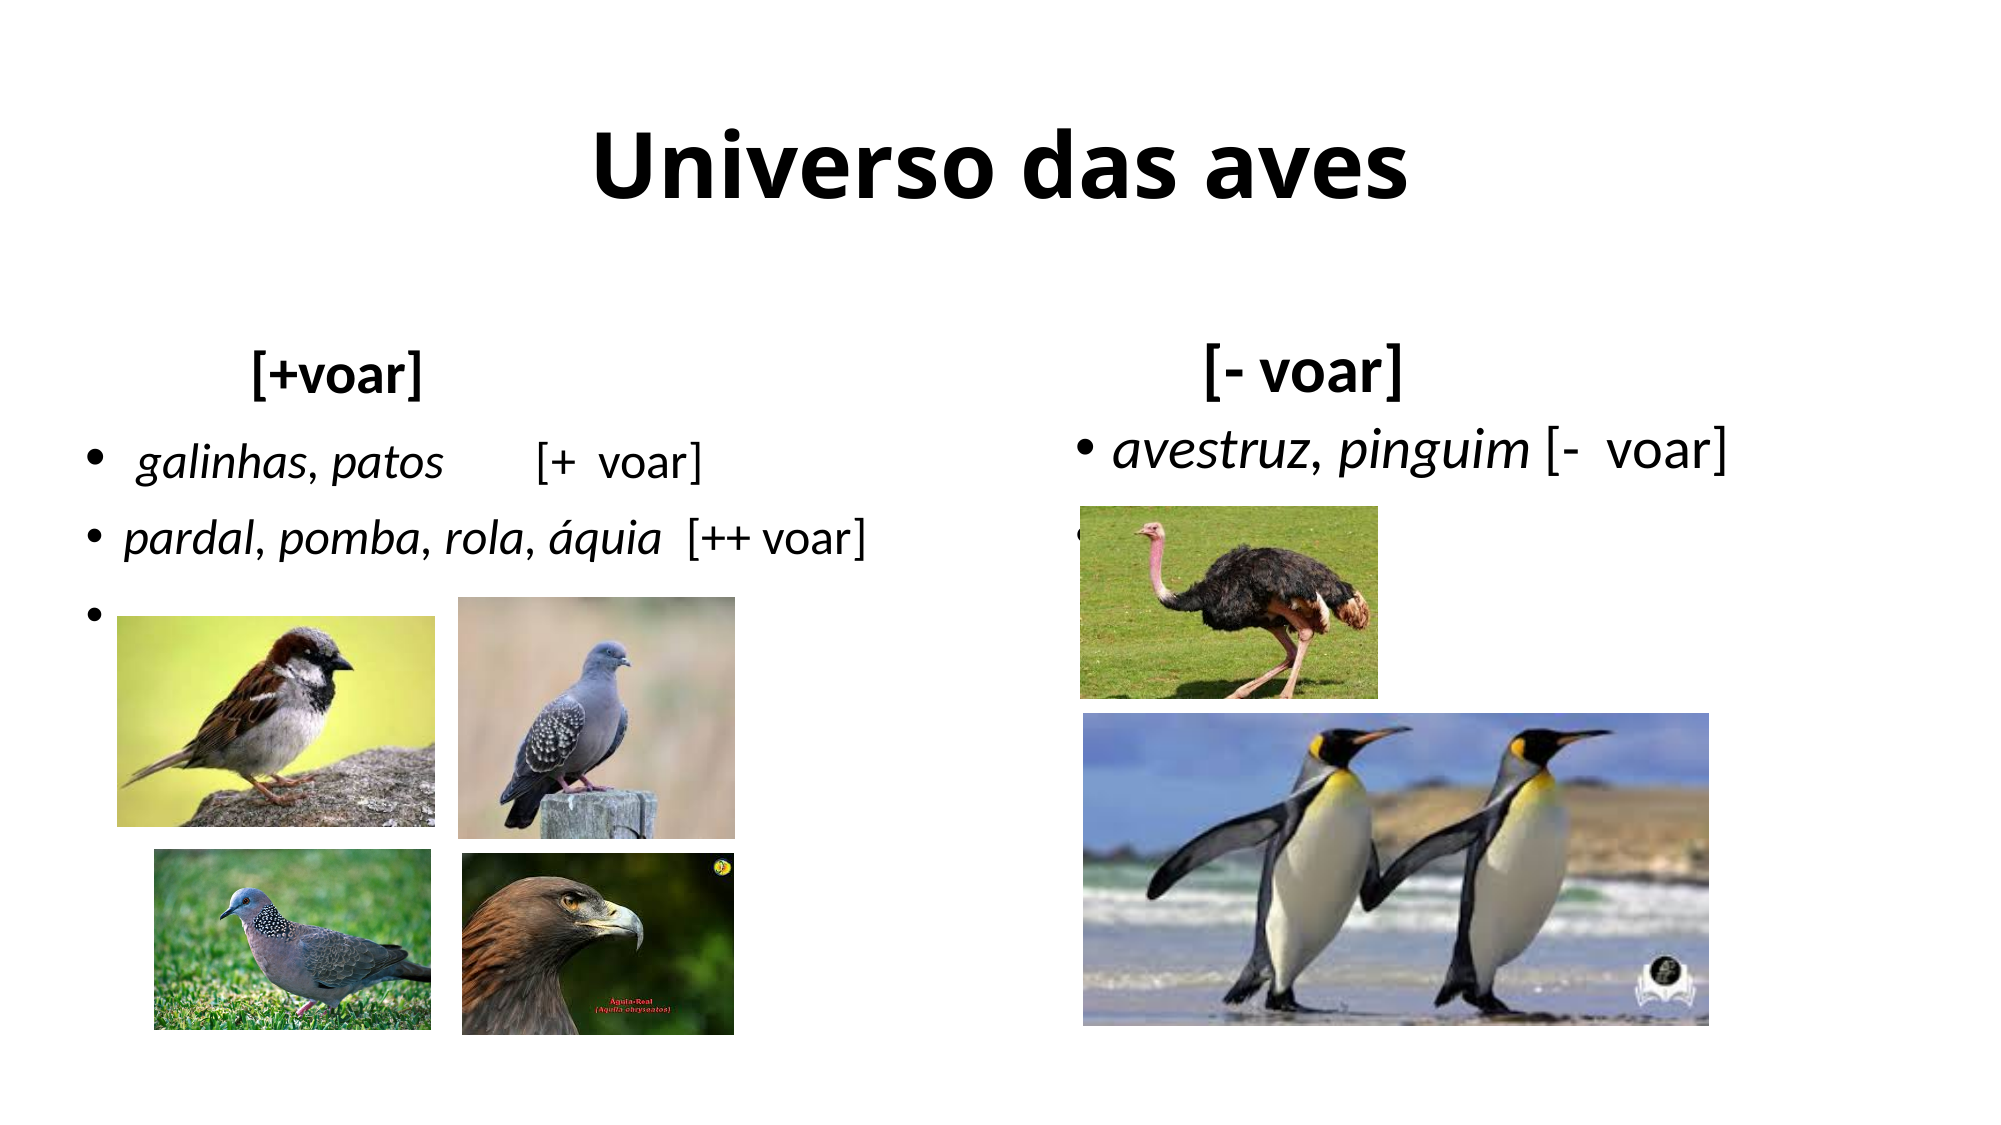

# Universo das aves
 [+voar]
 [- voar]
avestruz, pinguim [- voar]
 galinhas, patos		[+ voar]
pardal, pomba, rola, áquia [++ voar]